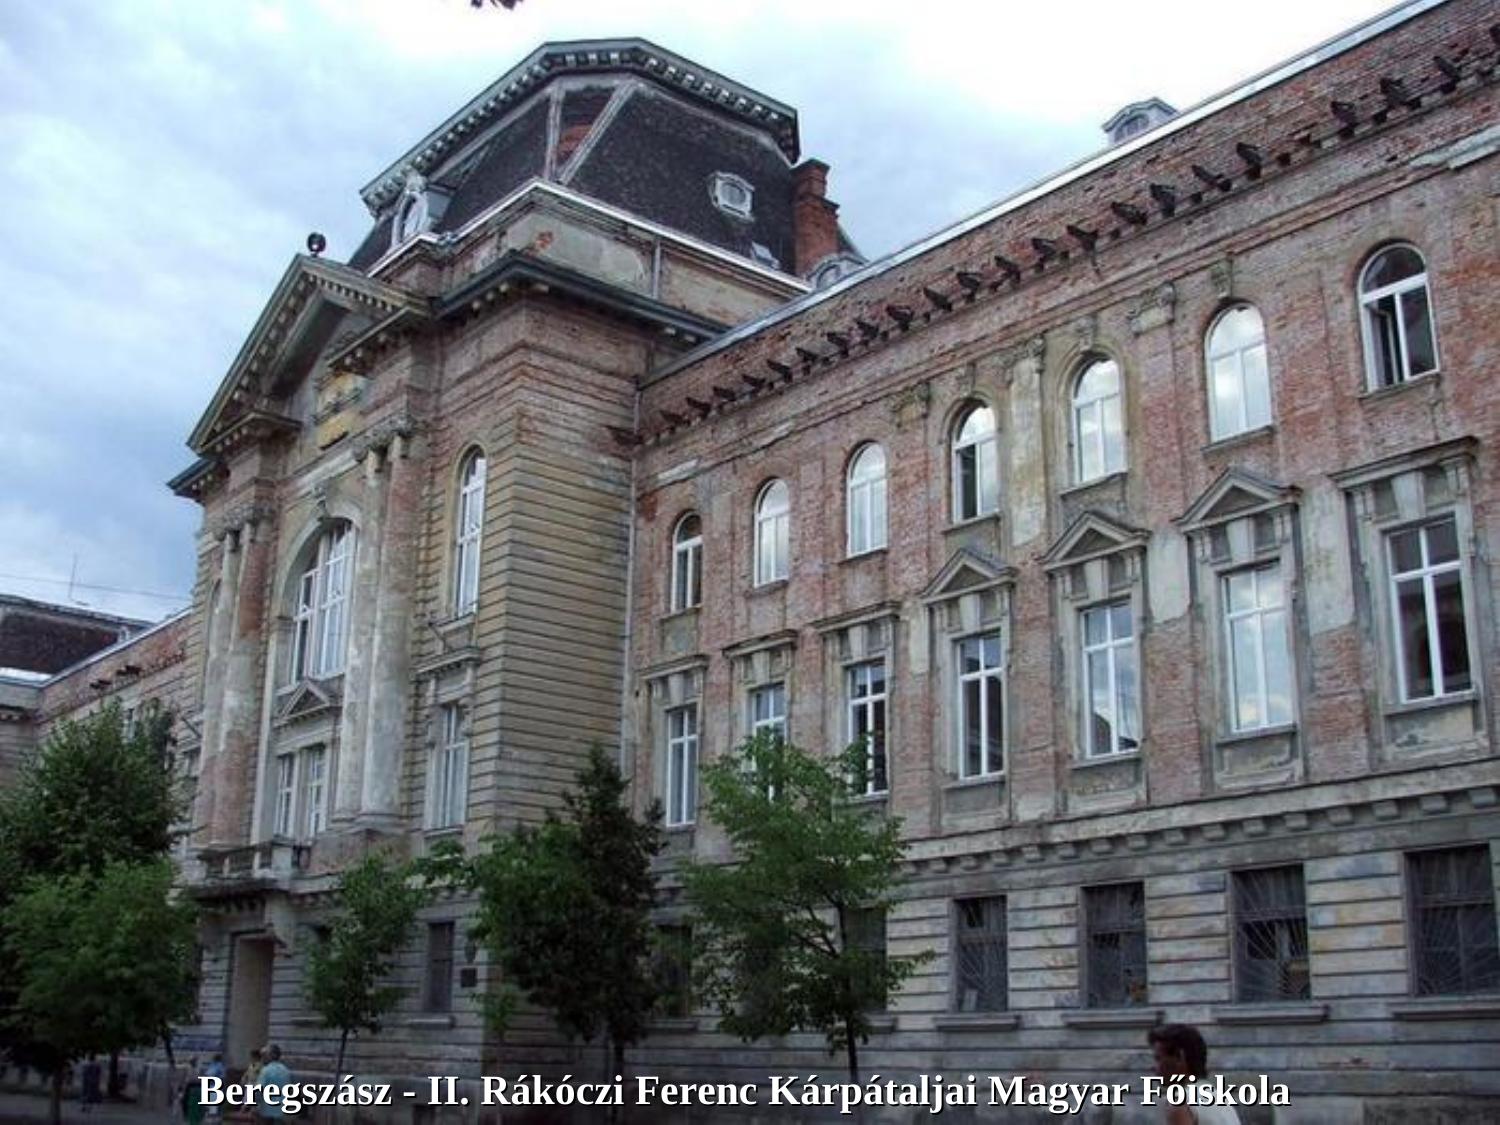

# Beregszász - II. Rákóczi Ferenc Kárpátaljai Magyar Főiskola